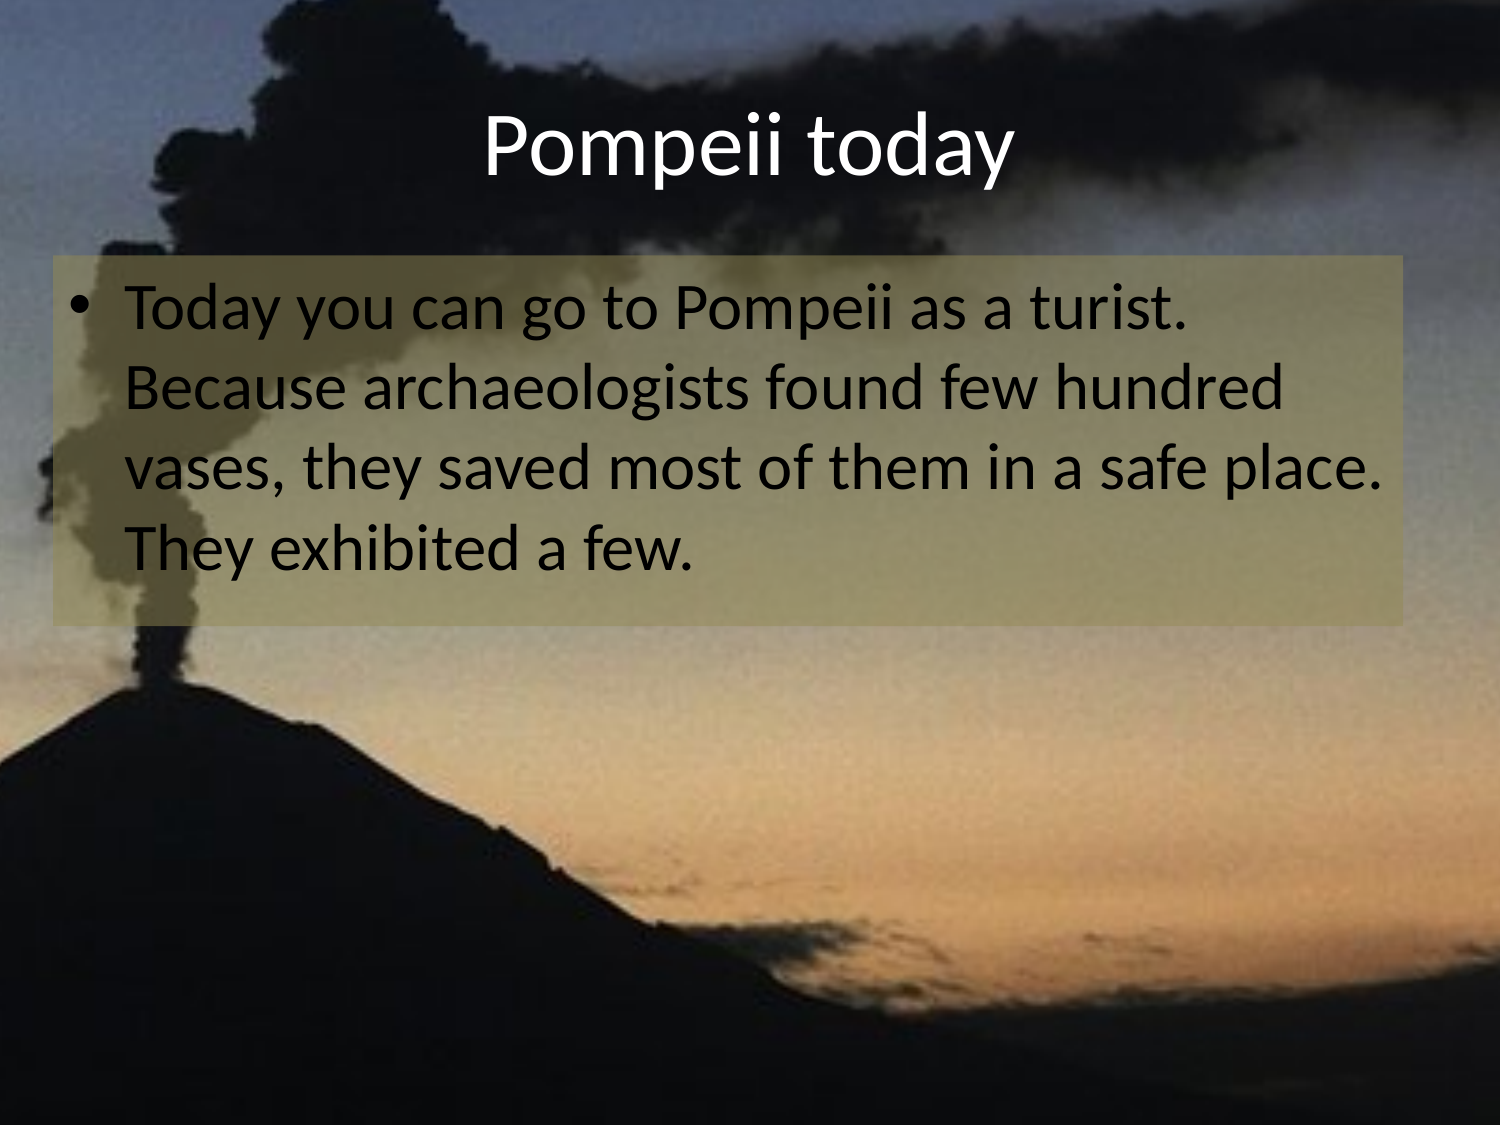

# Pompeii today
Today you can go to Pompeii as a turist. Because archaeologists found few hundred vases, they saved most of them in a safe place. They exhibited a few.